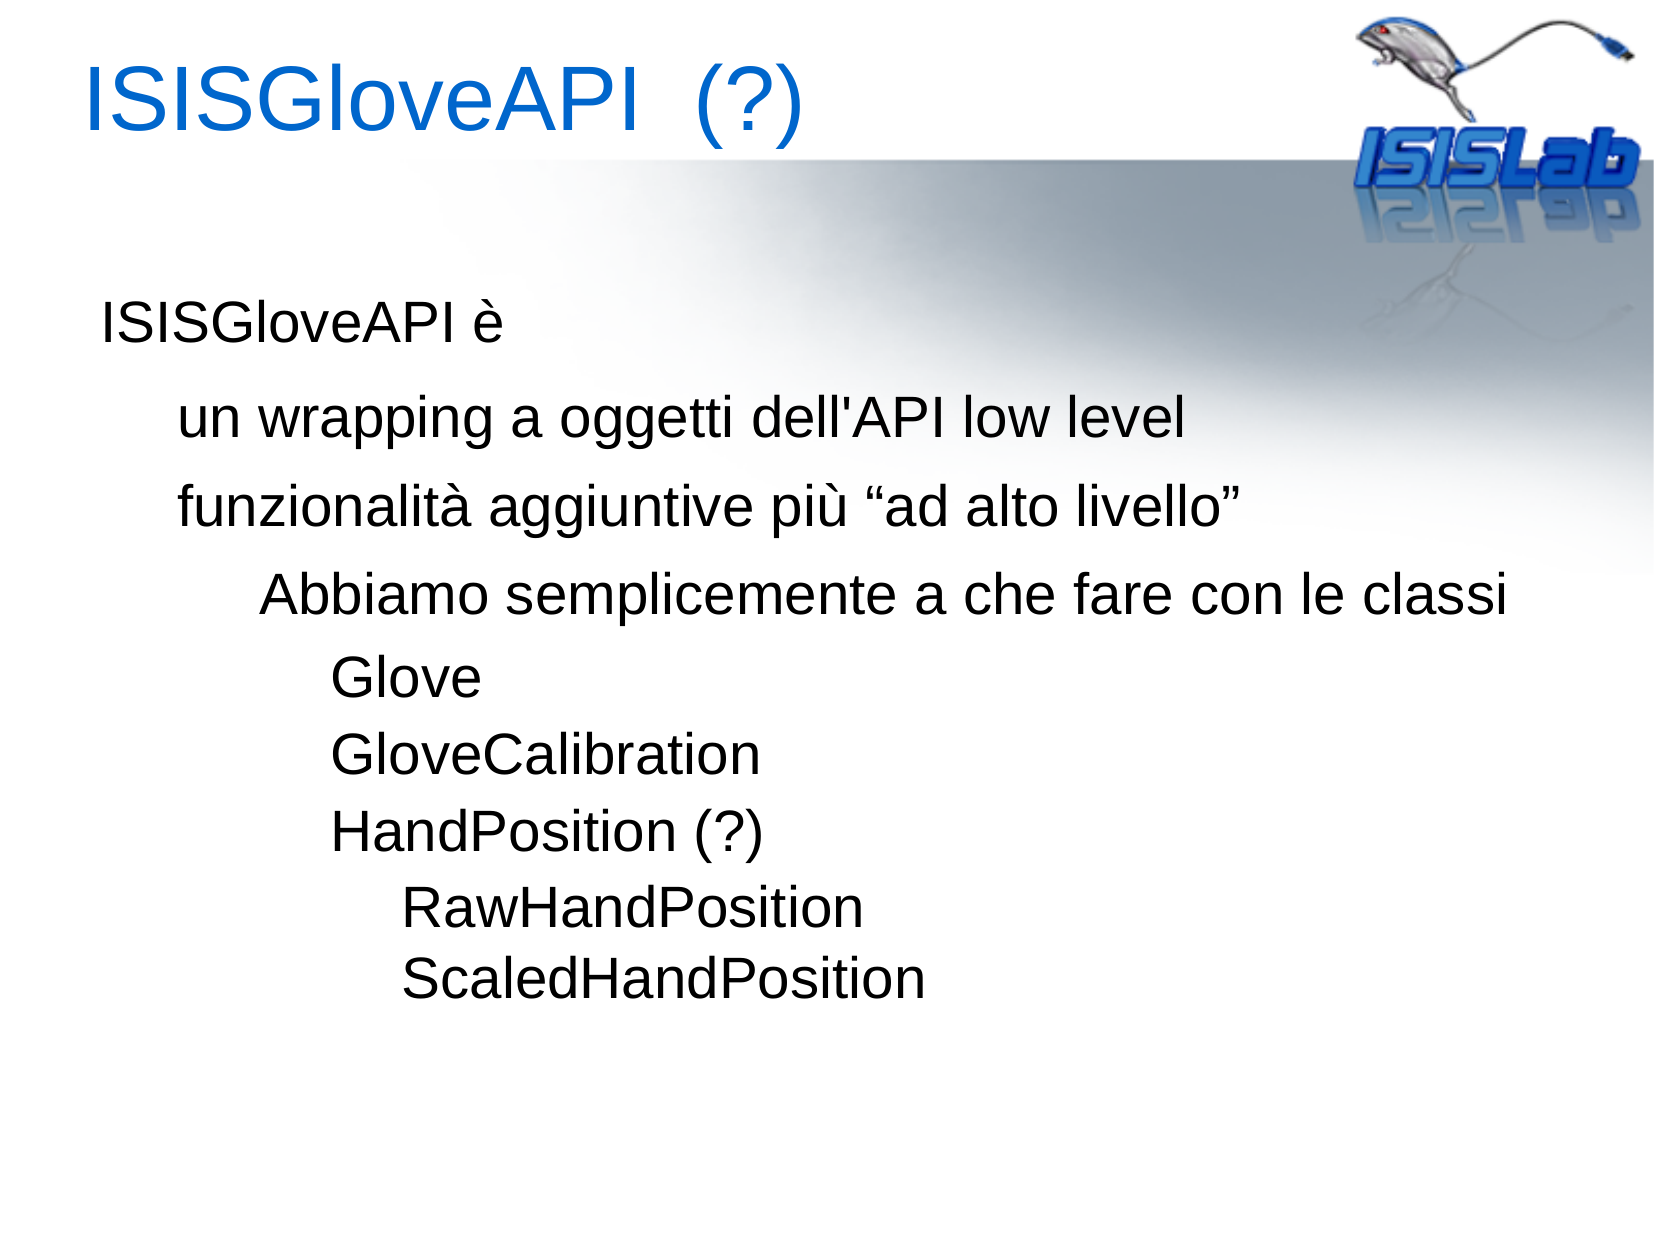

# ISISGloveAPI (?)
ISISGloveAPI è
un wrapping a oggetti dell'API low level
funzionalità aggiuntive più “ad alto livello”
Abbiamo semplicemente a che fare con le classi
Glove
GloveCalibration
HandPosition (?)
RawHandPosition
ScaledHandPosition